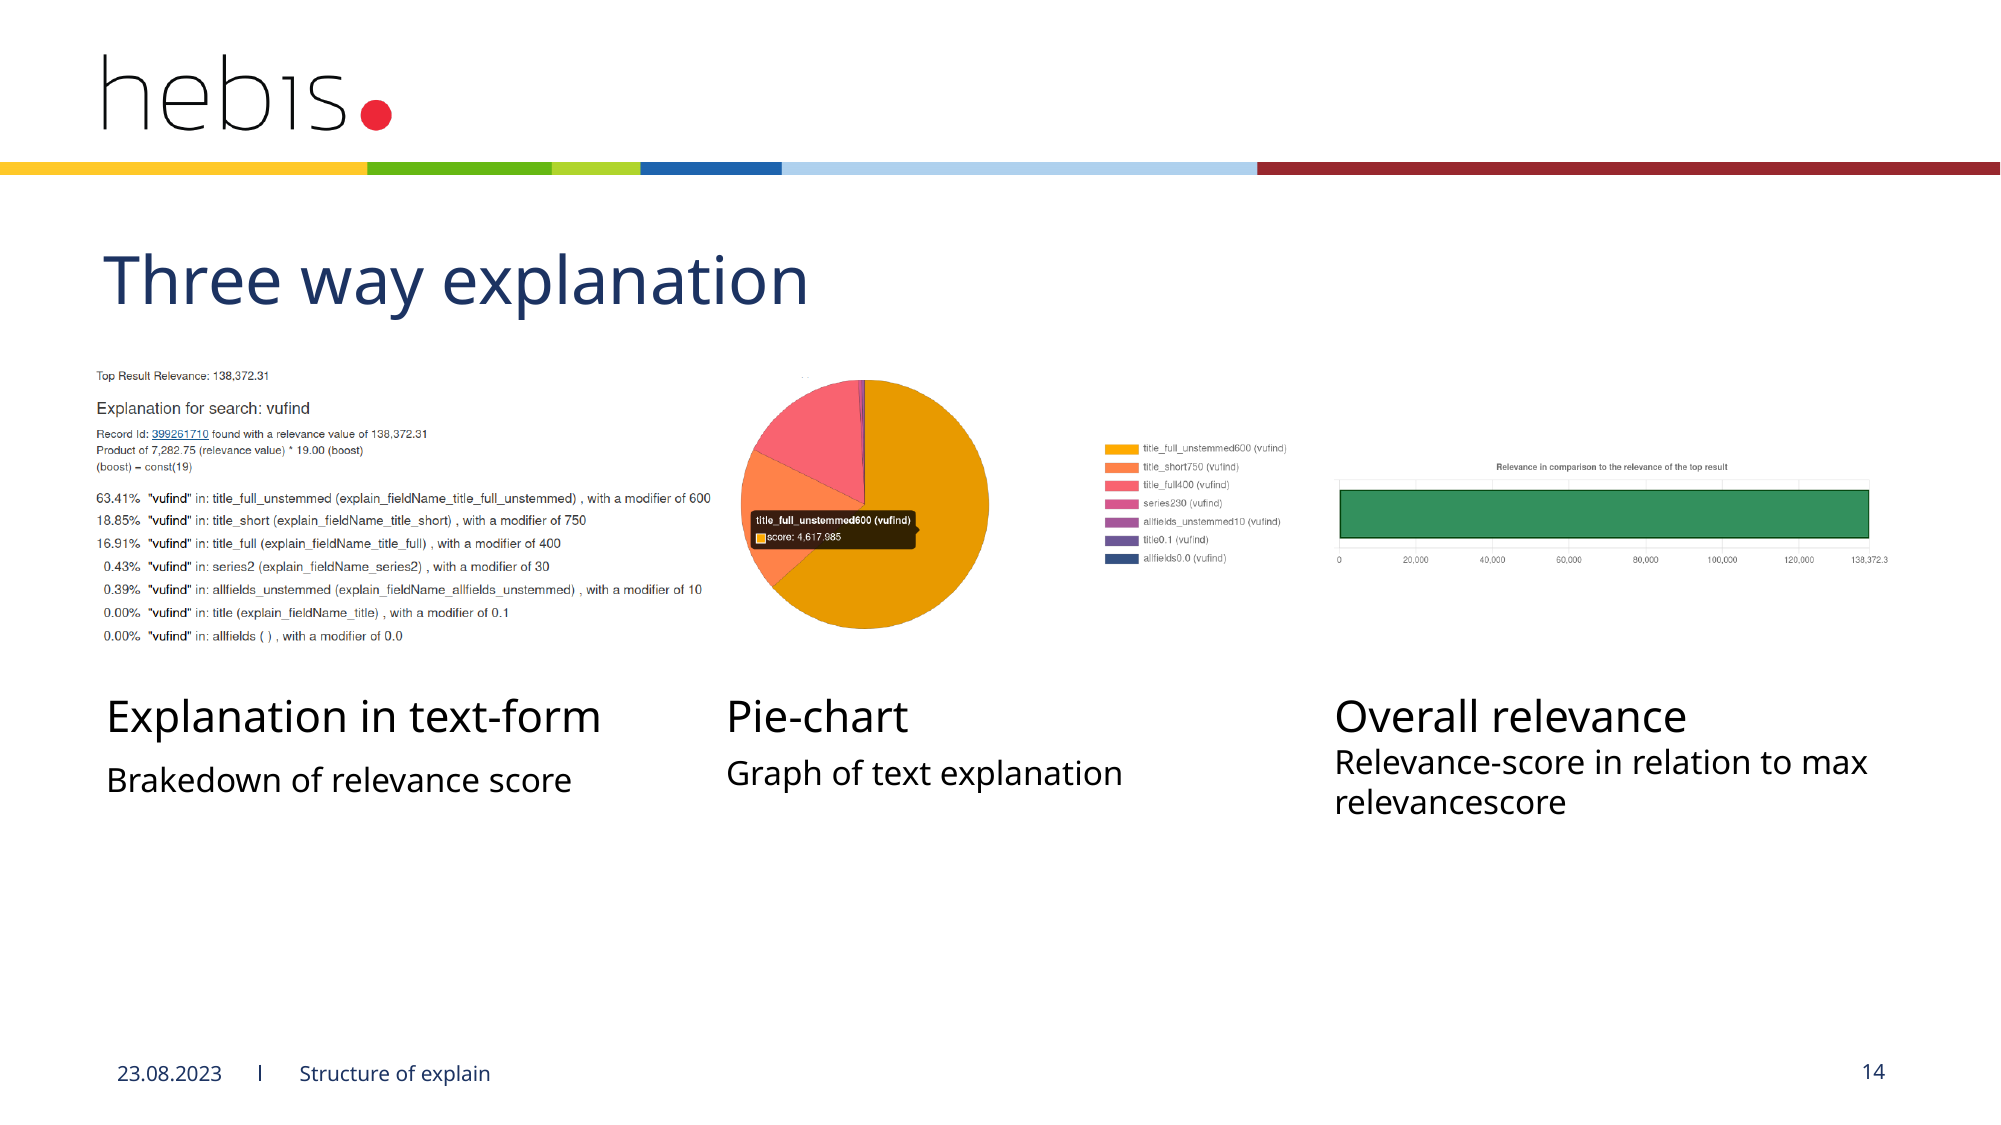

Three way explanation
# Overall relevance
Relevance-score in relation to max relevancescore
Explanation in text-form
Brakedown of relevance score
Pie-chart
Graph of text explanation
23.08.2023
Structure of explain